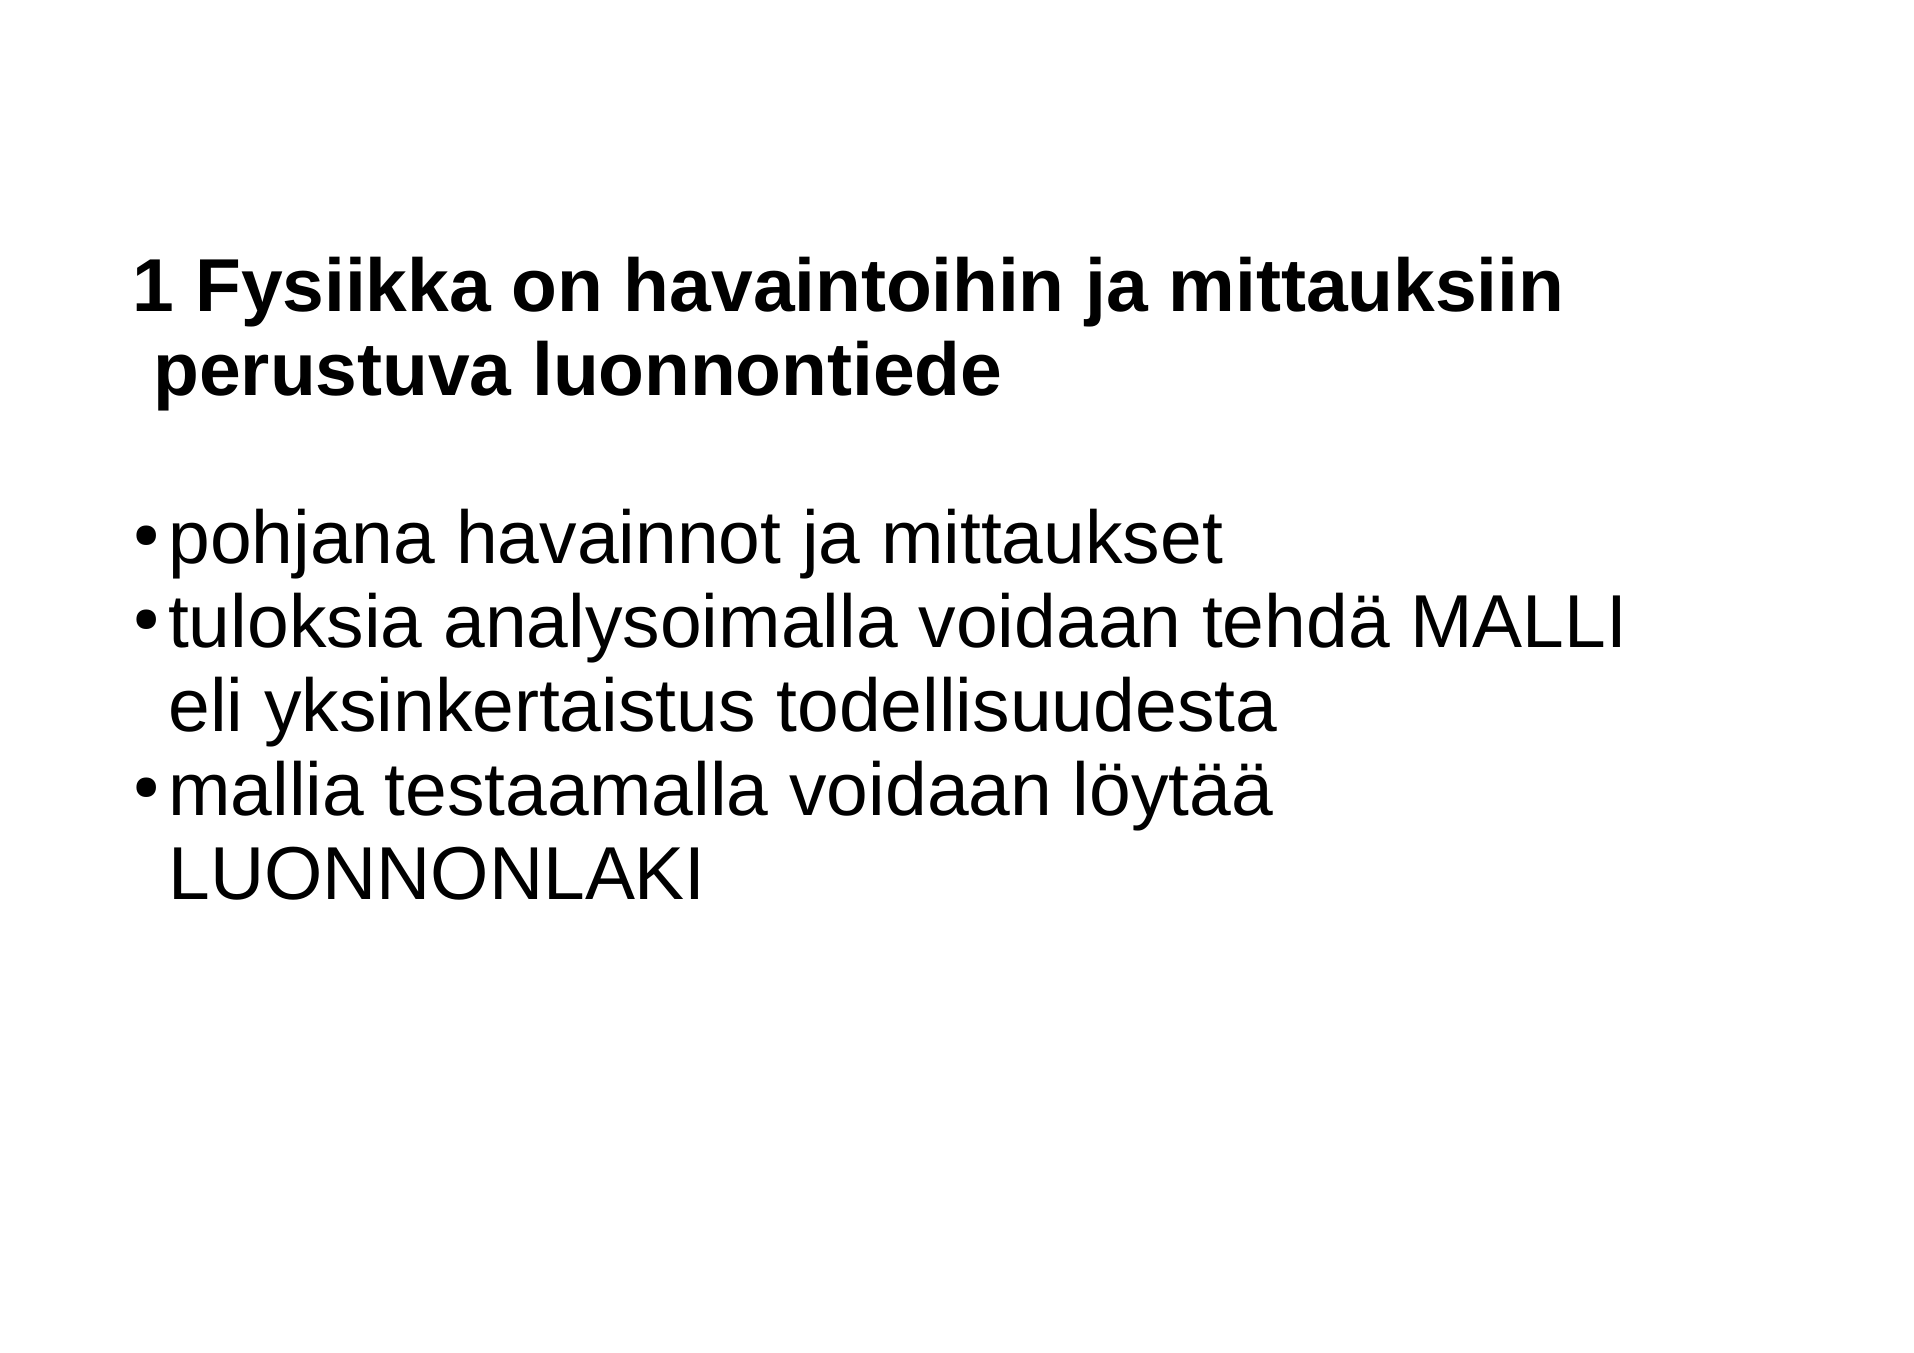

1 Fysiikka on havaintoihin ja mittauksiin
 perustuva luonnontiede
pohjana havainnot ja mittaukset
tuloksia analysoimalla voidaan tehdä MALLI eli yksinkertaistus todellisuudesta
mallia testaamalla voidaan löytää LUONNONLAKI